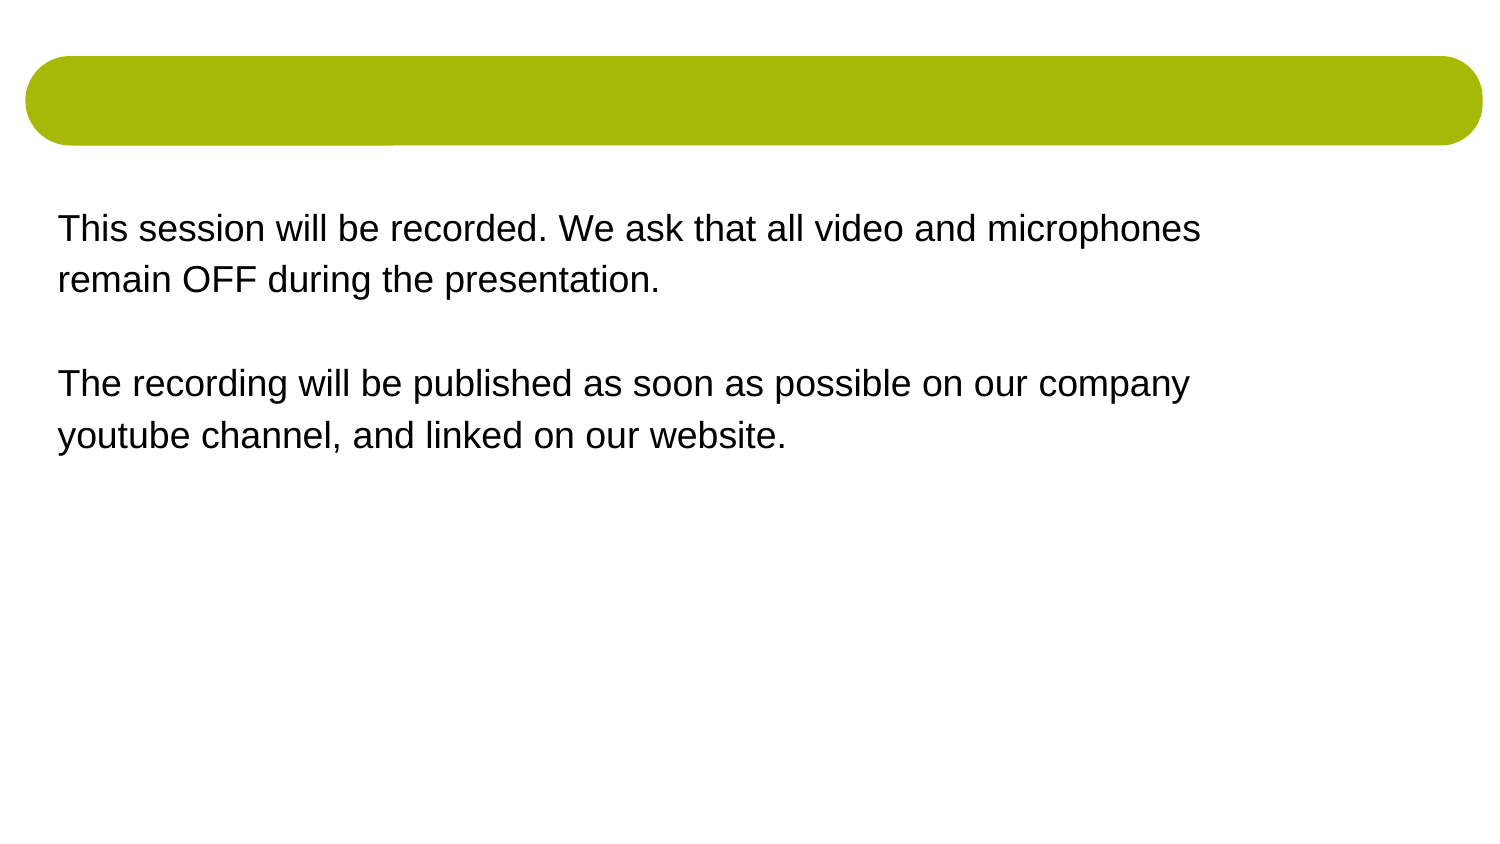

# This session will be recorded. We ask that all video and microphones remain OFF during the presentation.
The recording will be published as soon as possible on our company youtube channel, and linked on our website.